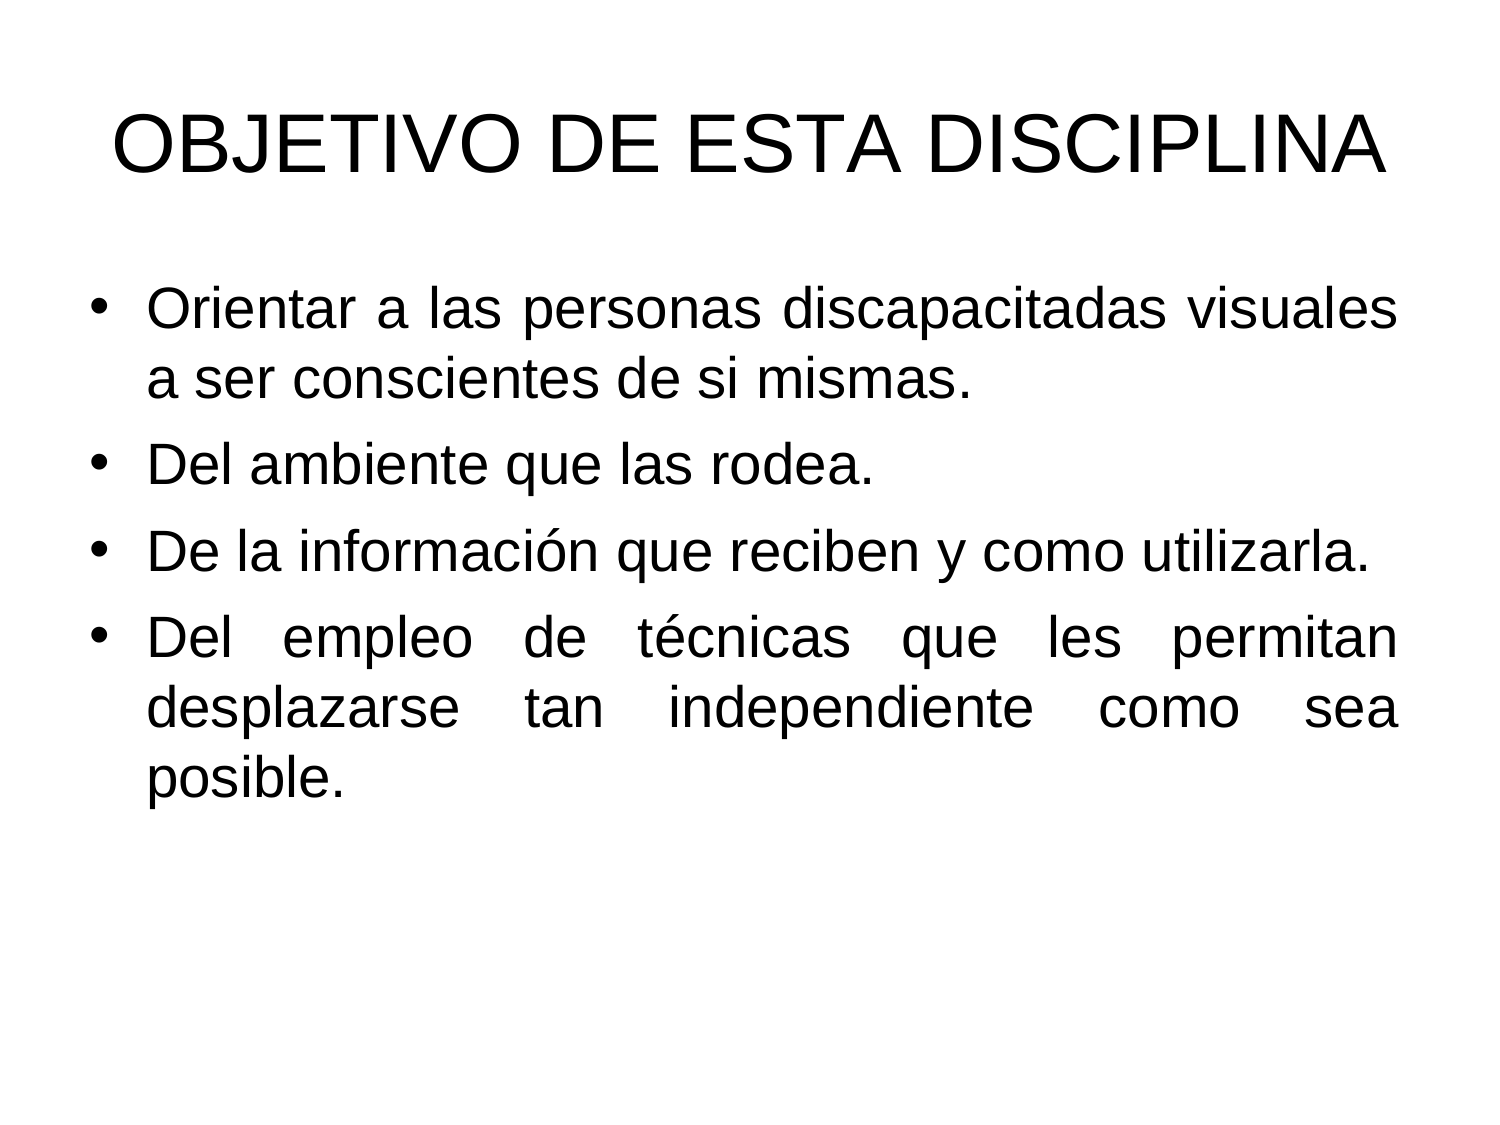

# OBJETIVO DE ESTA DISCIPLINA
Orientar a las personas discapacitadas visuales a ser conscientes de si mismas.
Del ambiente que las rodea.
De la información que reciben y como utilizarla.
Del empleo de técnicas que les permitan desplazarse tan independiente como sea posible.